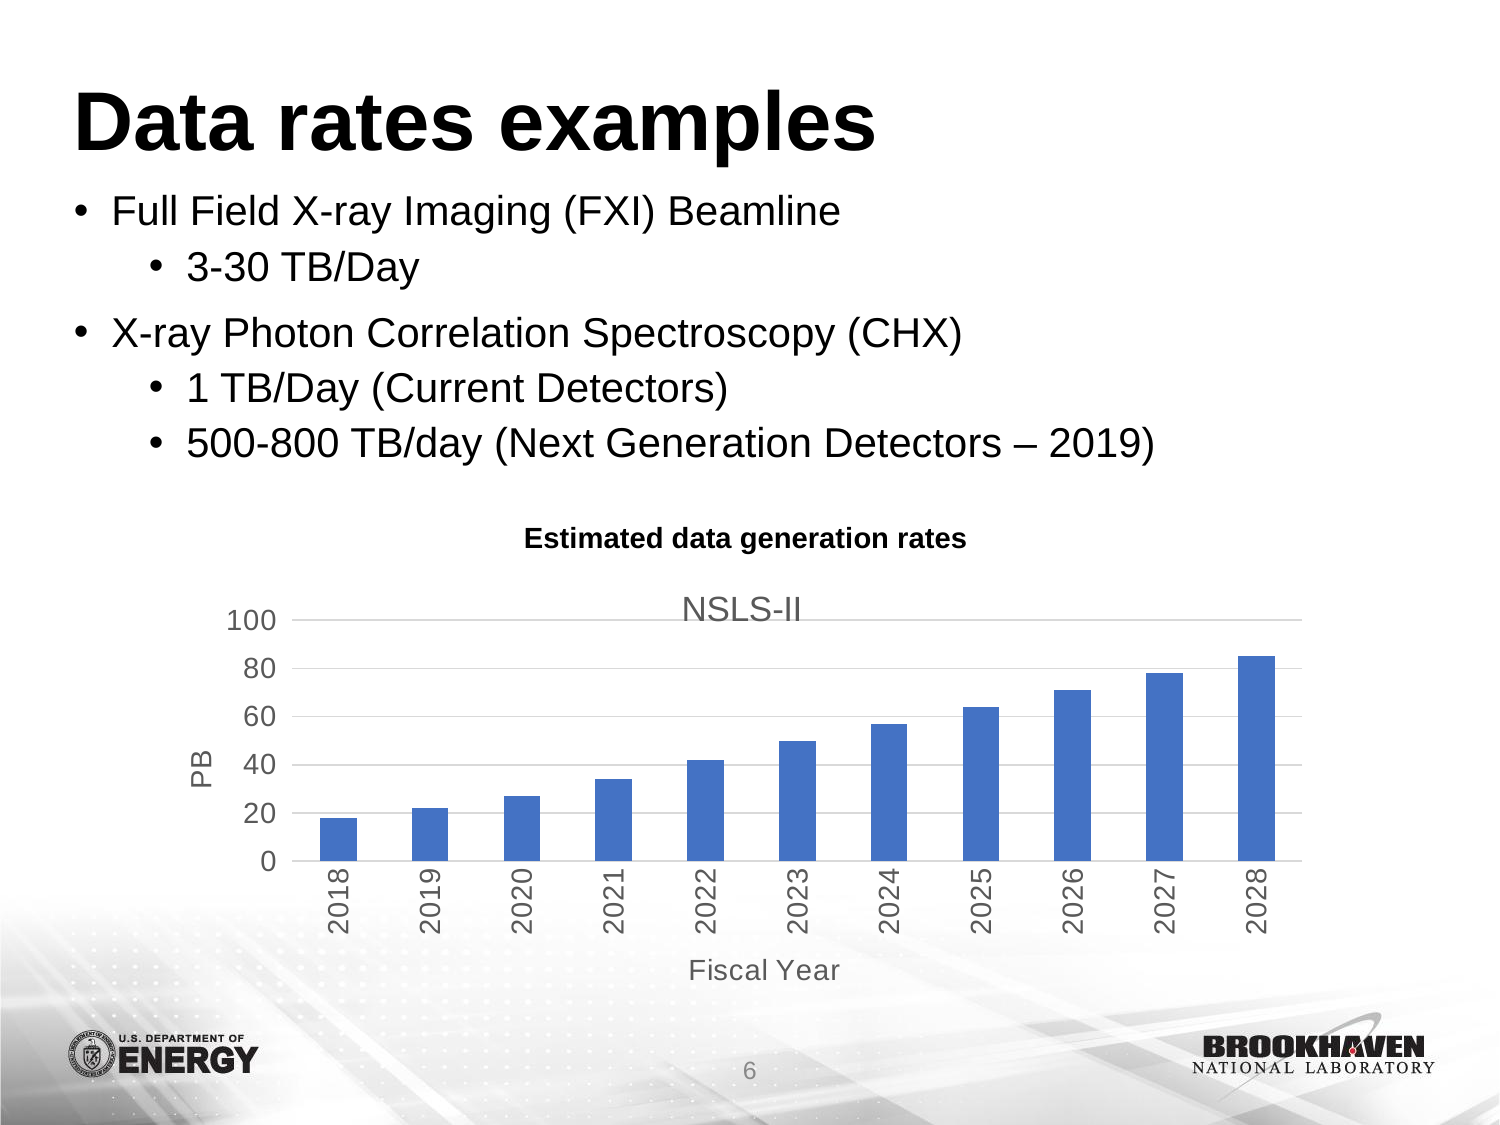

Data rates examples
Full Field X-ray Imaging (FXI) Beamline
3-30 TB/Day
X-ray Photon Correlation Spectroscopy (CHX)
1 TB/Day (Current Detectors)
500-800 TB/day (Next Generation Detectors – 2019)
Estimated data generation rates
### Chart: NSLS-II
| Category | NSLS-II |
|---|---|
| 2018 | 18.0 |
| 2019 | 22.0 |
| 2020 | 27.0 |
| 2021 | 34.0 |
| 2022 | 42.0 |
| 2023 | 50.0 |
| 2024 | 57.0 |
| 2025 | 64.0 |
| 2026 | 71.0 |
| 2027 | 78.0 |